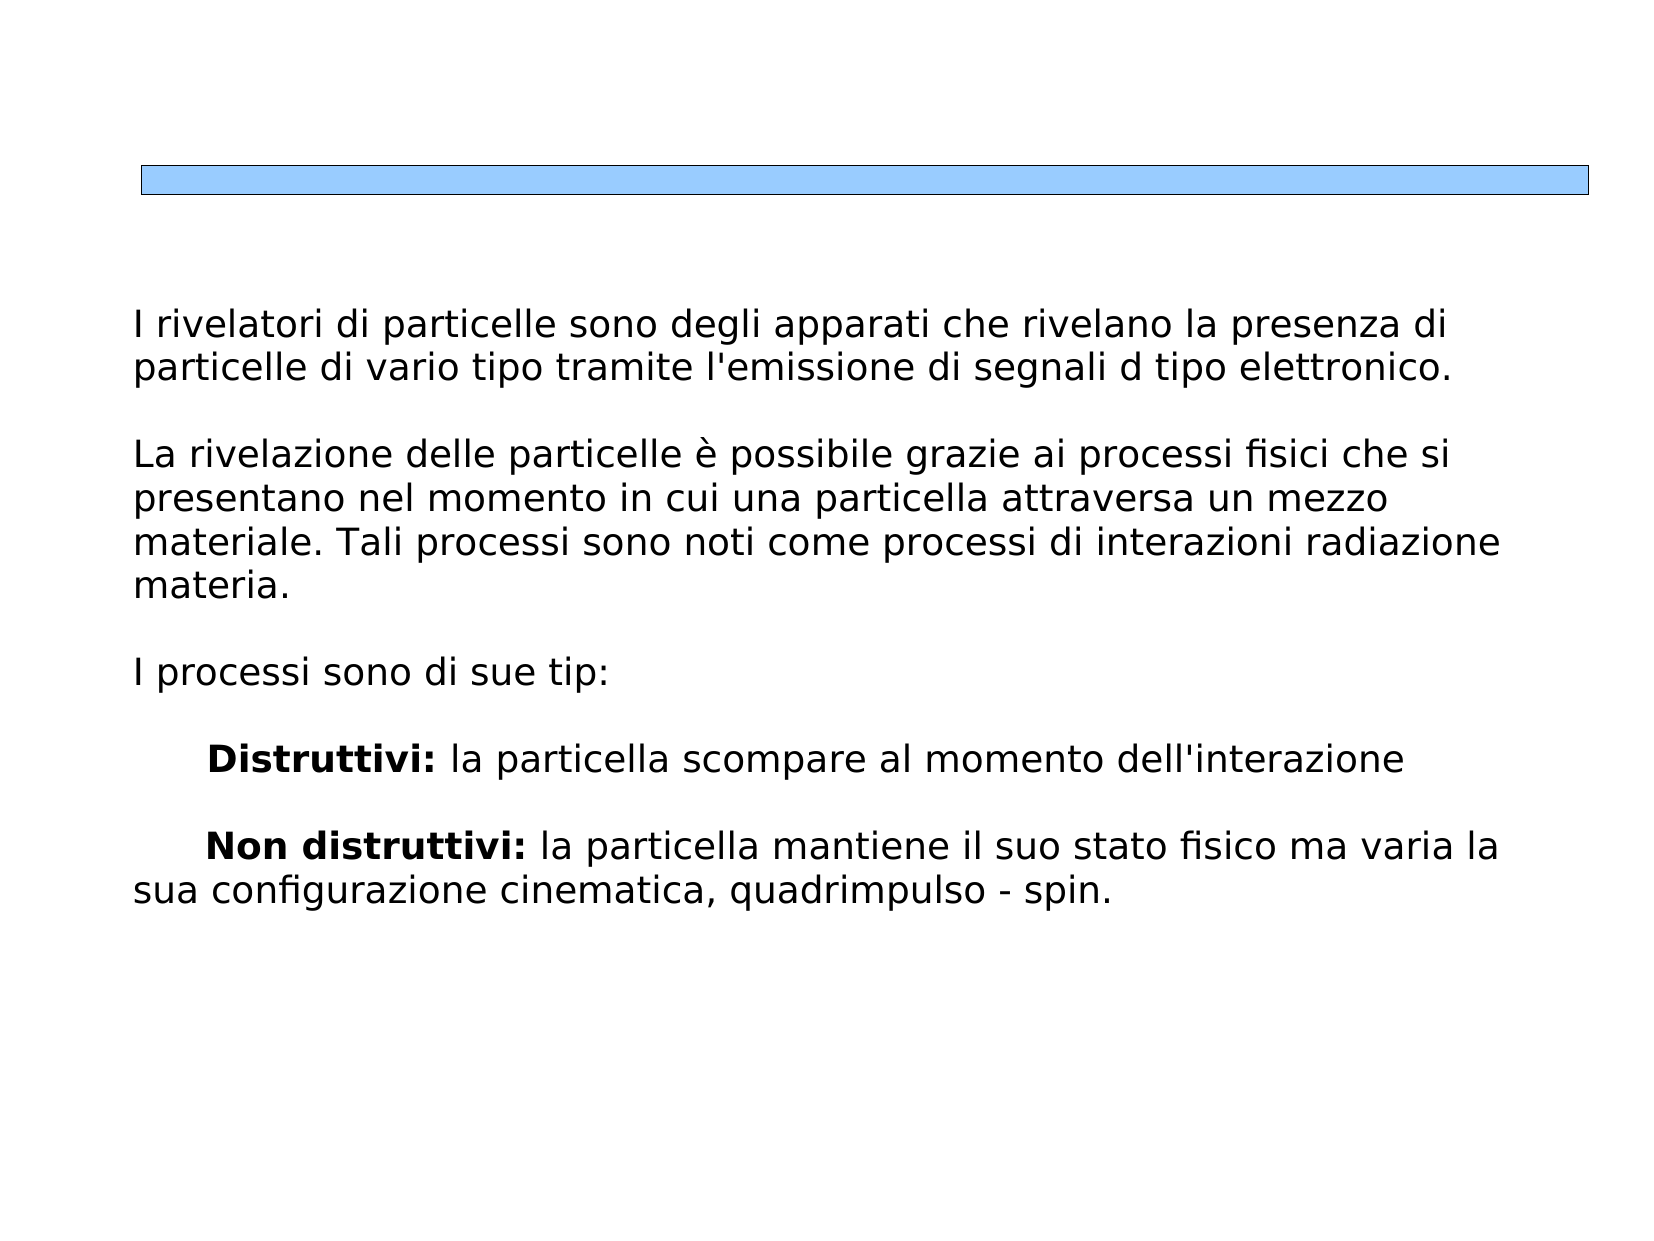

I rivelatori di particelle sono degli apparati che rivelano la presenza di particelle di vario tipo tramite l'emissione di segnali d tipo elettronico.
La rivelazione delle particelle è possibile grazie ai processi fisici che si presentano nel momento in cui una particella attraversa un mezzo materiale. Tali processi sono noti come processi di interazioni radiazione materia.
I processi sono di sue tip:
	Distruttivi: la particella scompare al momento dell'interazione
 Non distruttivi: la particella mantiene il suo stato fisico ma varia la sua configurazione cinematica, quadrimpulso - spin.